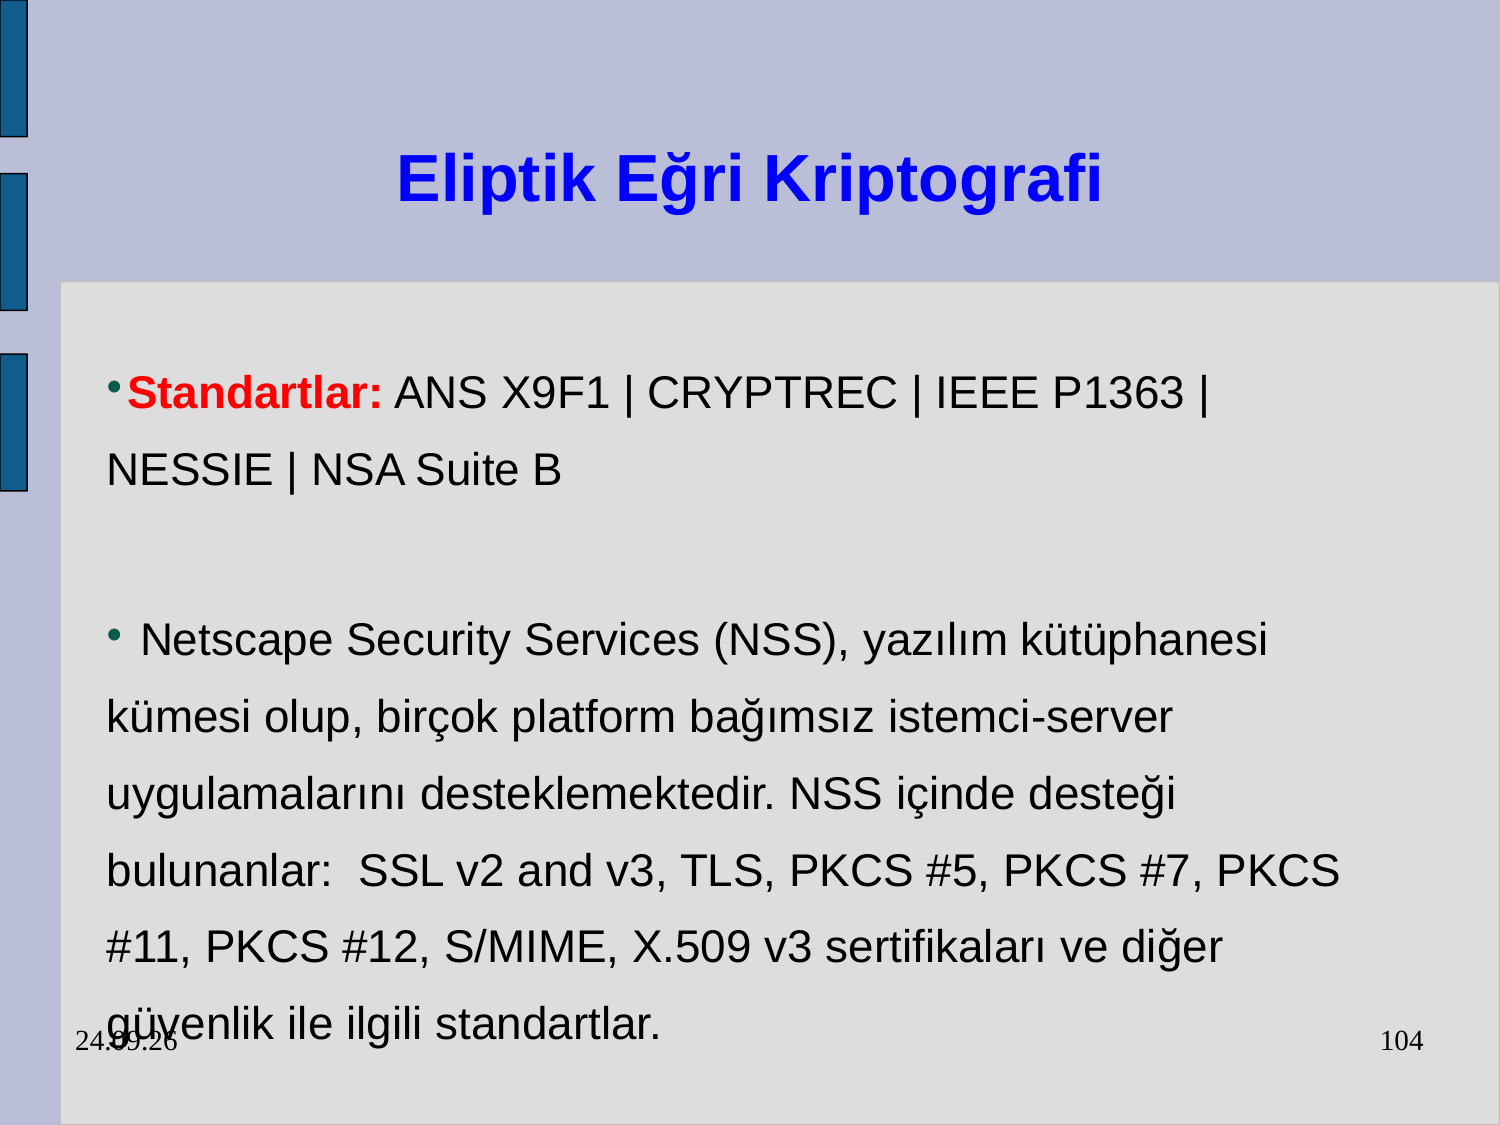

# Eliptik Eğri Kriptografi
Standartlar: ANS X9F1 | CRYPTREC | IEEE P1363 | NESSIE | NSA Suite B
 Netscape Security Services (NSS), yazılım kütüphanesi kümesi olup, birçok platform bağımsız istemci-server uygulamalarını desteklemektedir. NSS içinde desteği bulunanlar: SSL v2 and v3, TLS, PKCS #5, PKCS #7, PKCS #11, PKCS #12, S/MIME, X.509 v3 sertifikaları ve diğer güvenlik ile ilgili standartlar.
104